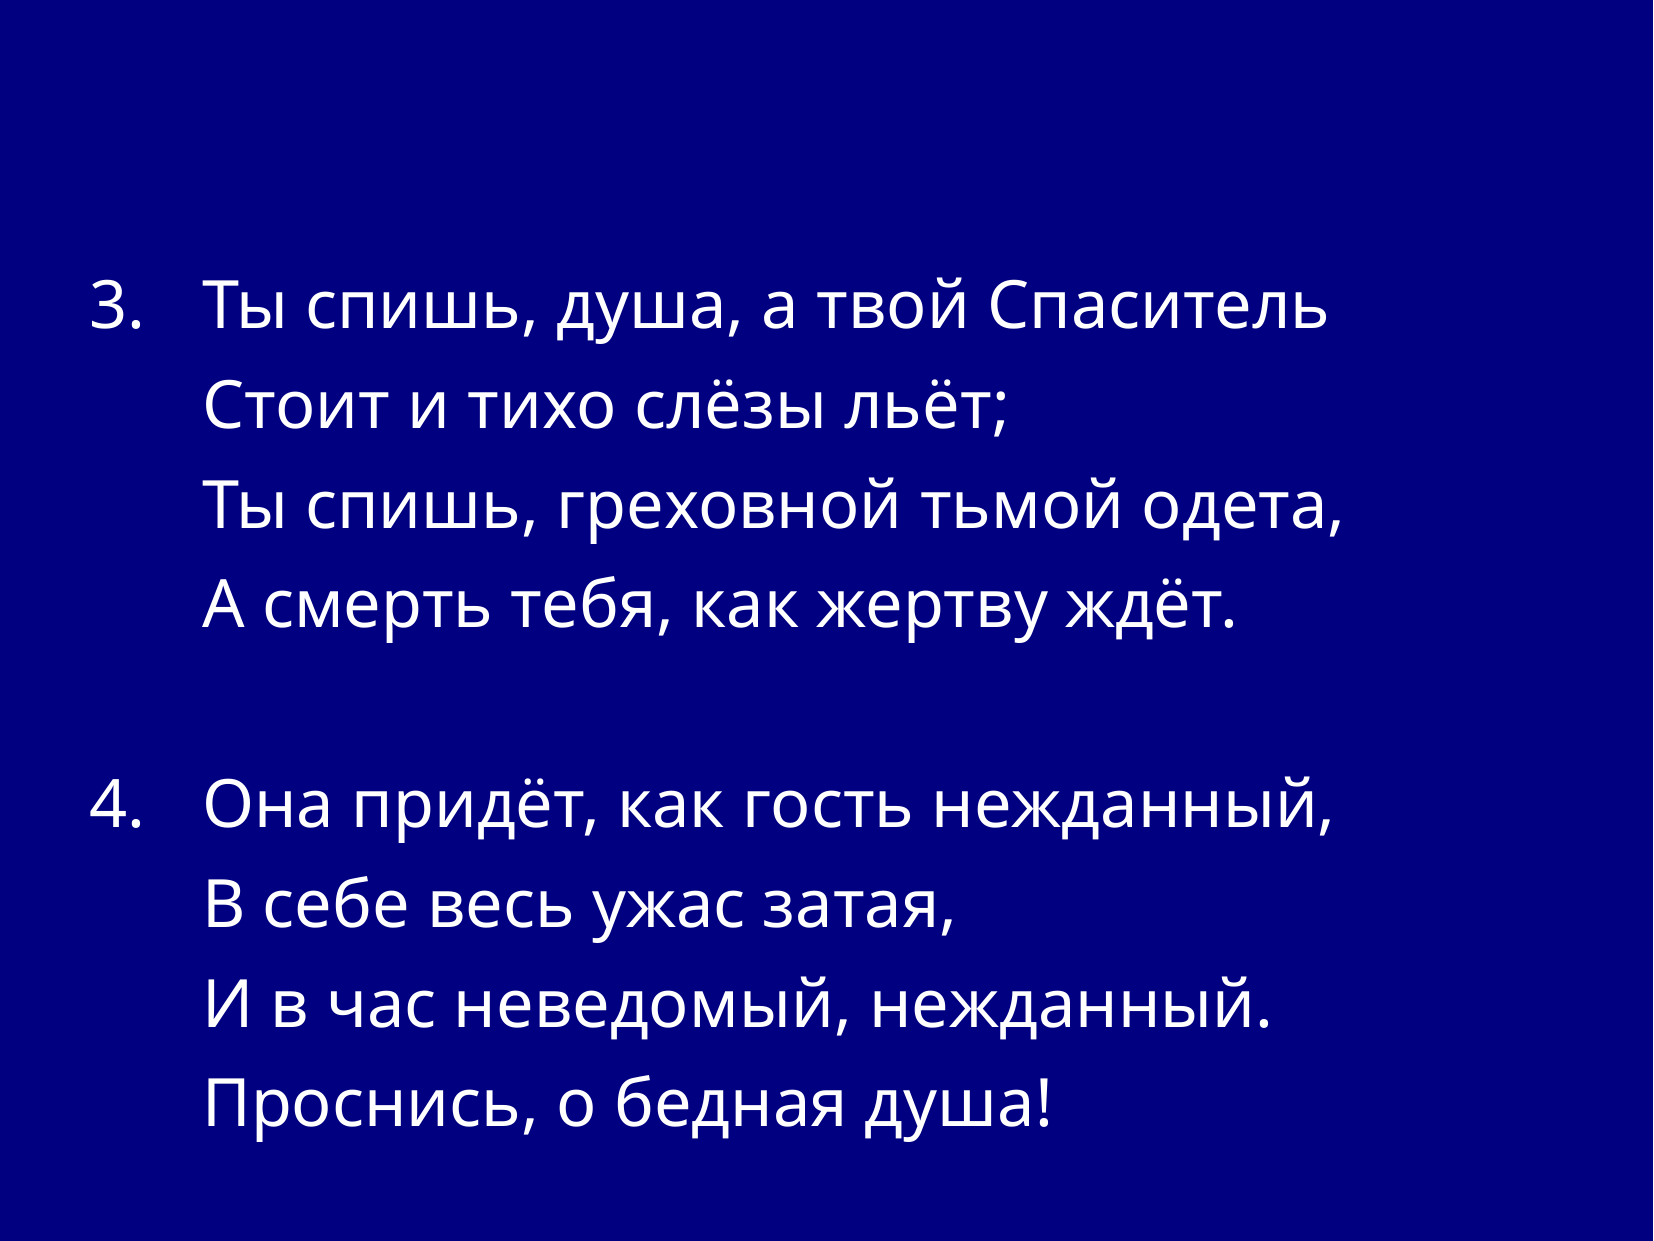

3.	Ты спишь, душа, а твой Спаситель
	Стоит и тихо слёзы льёт;
	Ты спишь, греховной тьмой одета,
	А смерть тебя, как жертву ждёт.
4.	Она придёт, как гость нежданный,
	В себе весь ужас затая,
	И в час неведомый, нежданный.
	Проснись, о бедная душа!